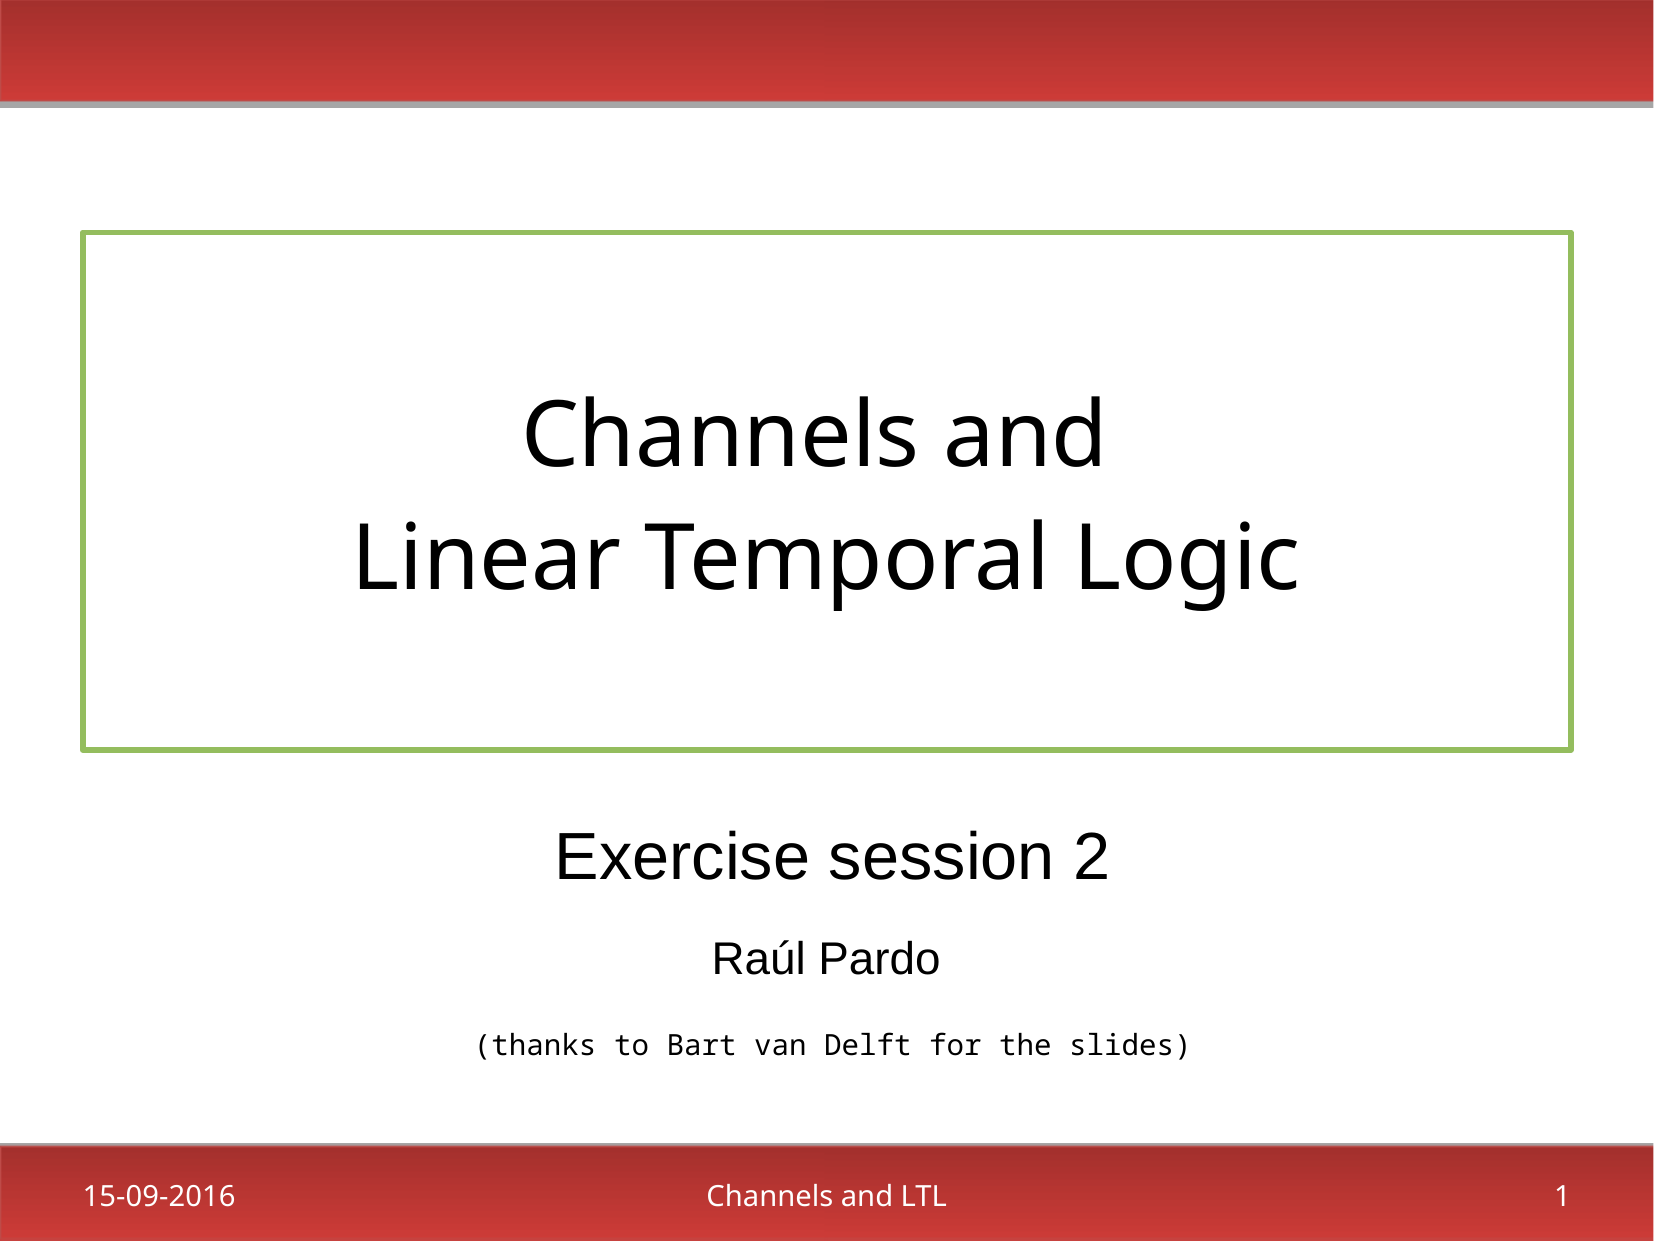

# Channels and Linear Temporal Logic
Exercise session 2
Raúl Pardo
(thanks to Bart van Delft for the slides)
15-09-2016
Channels and LTL
1